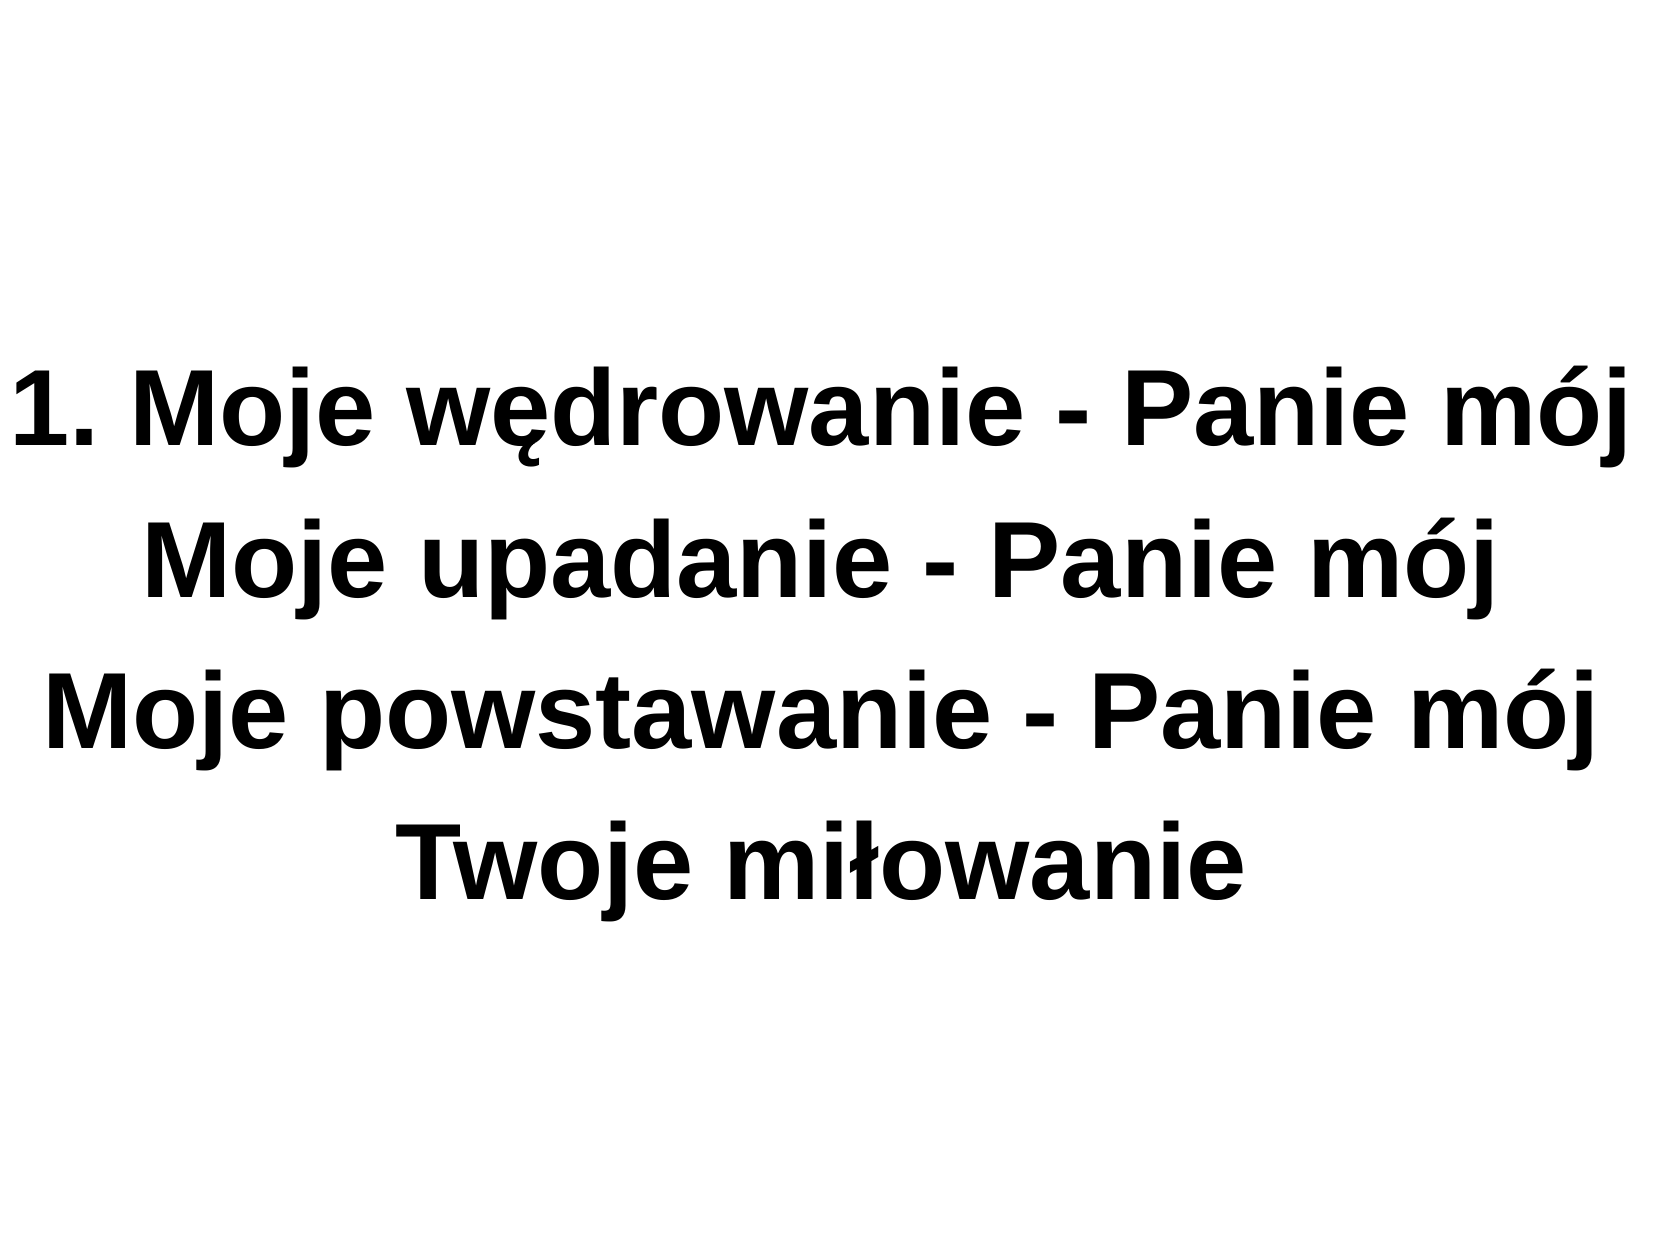

# 1. Moje wędrowanie - Panie mój
Moje upadanie - Panie mój
Moje powstawanie - Panie mój
Twoje miłowanie